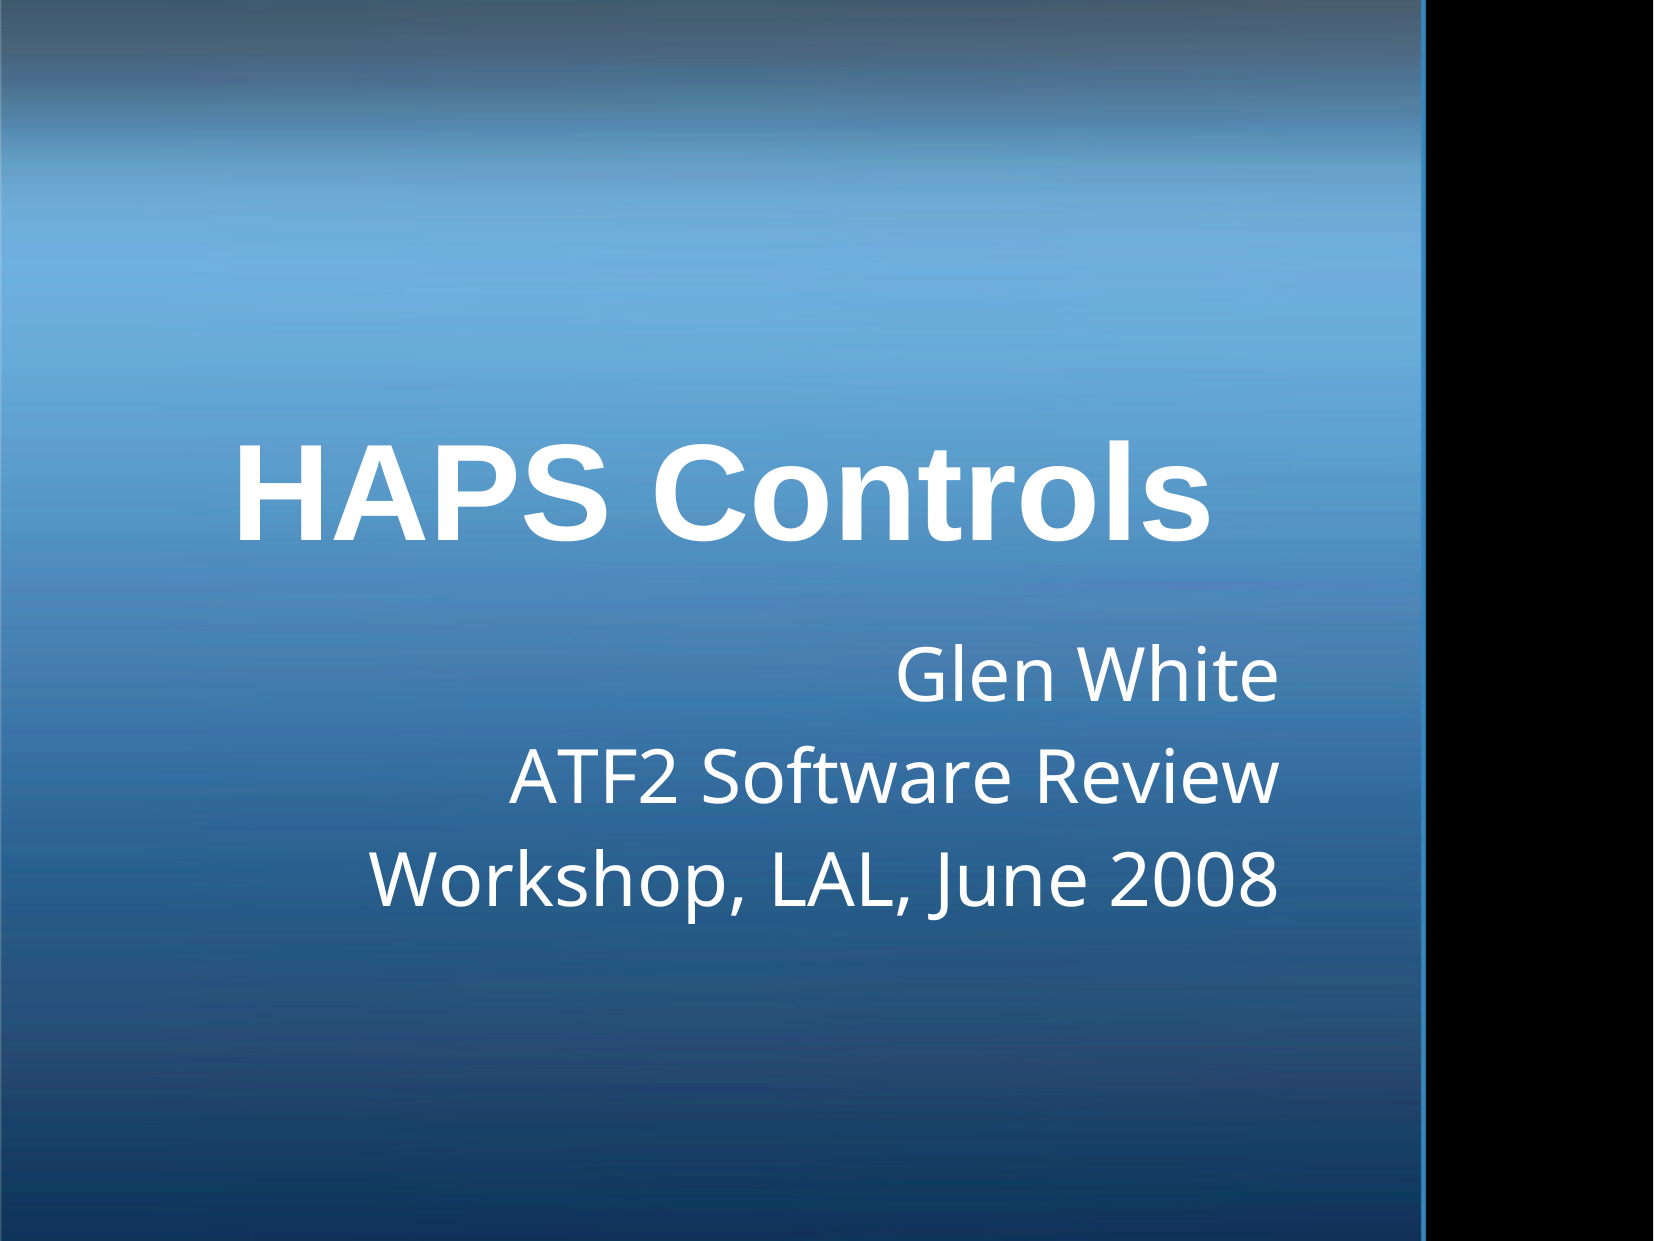

# HAPS Controls
Glen White
ATF2 Software Review Workshop, LAL, June 2008